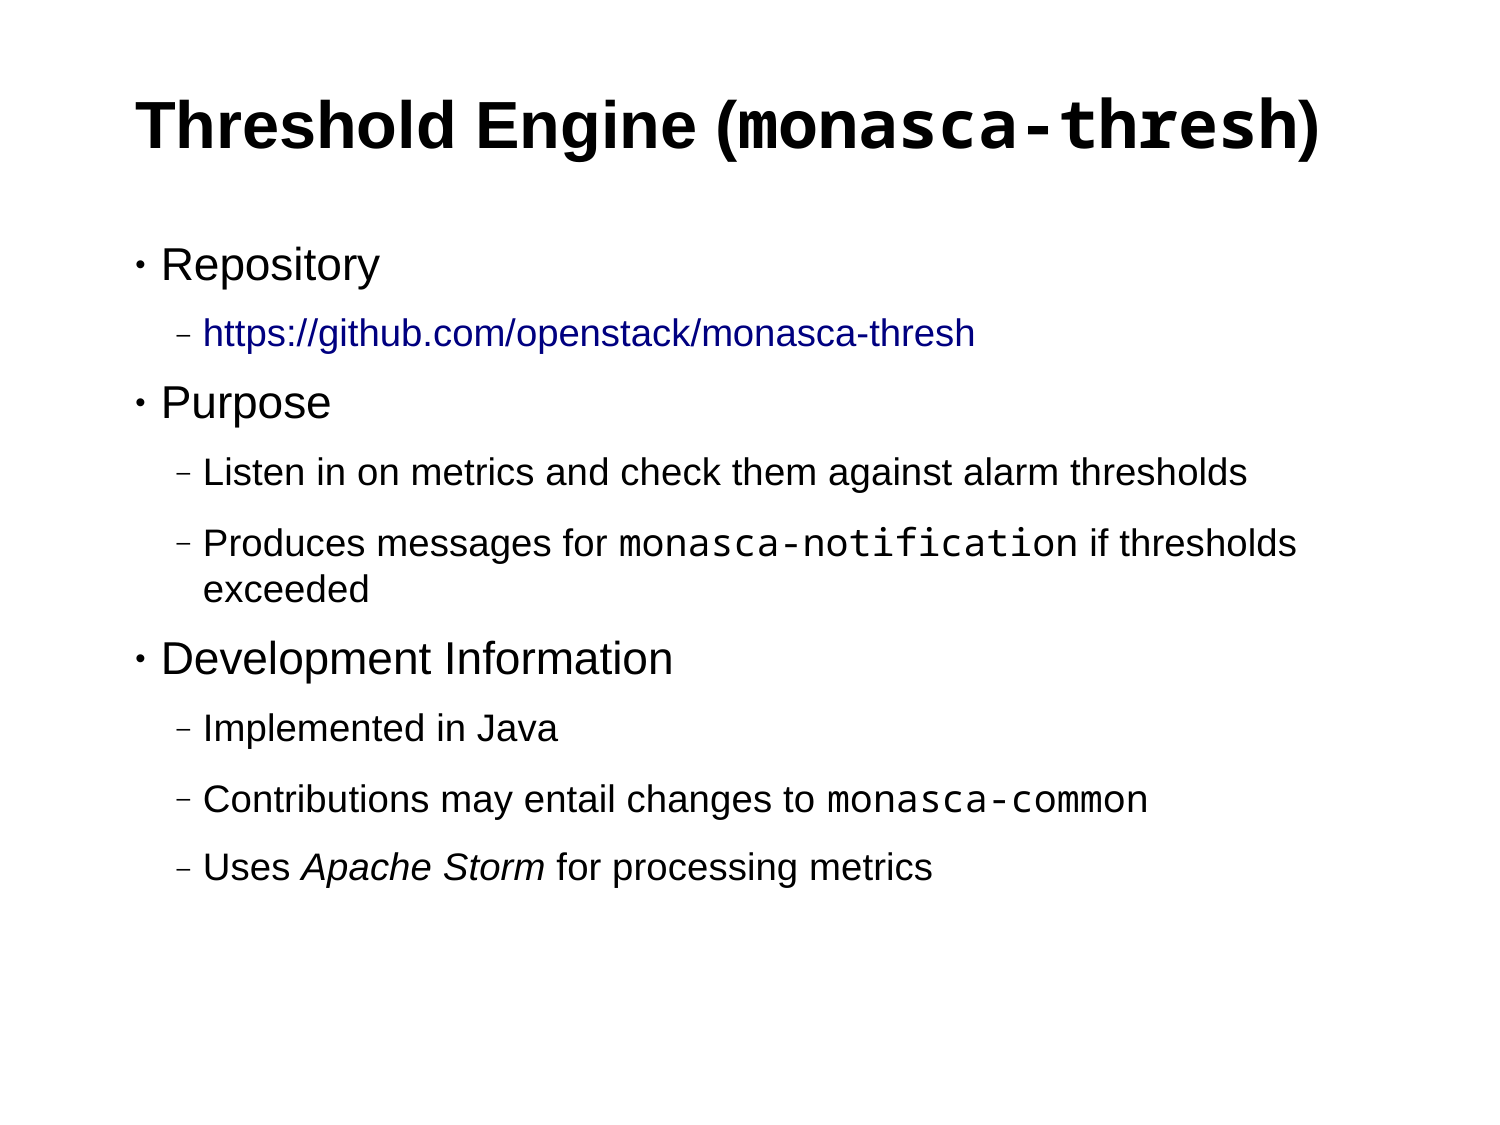

# Threshold Engine (monasca-thresh)
Repository
https://github.com/openstack/monasca-thresh
Purpose
Listen in on metrics and check them against alarm thresholds
Produces messages for monasca-notification if thresholds exceeded
Development Information
Implemented in Java
Contributions may entail changes to monasca-common
Uses Apache Storm for processing metrics